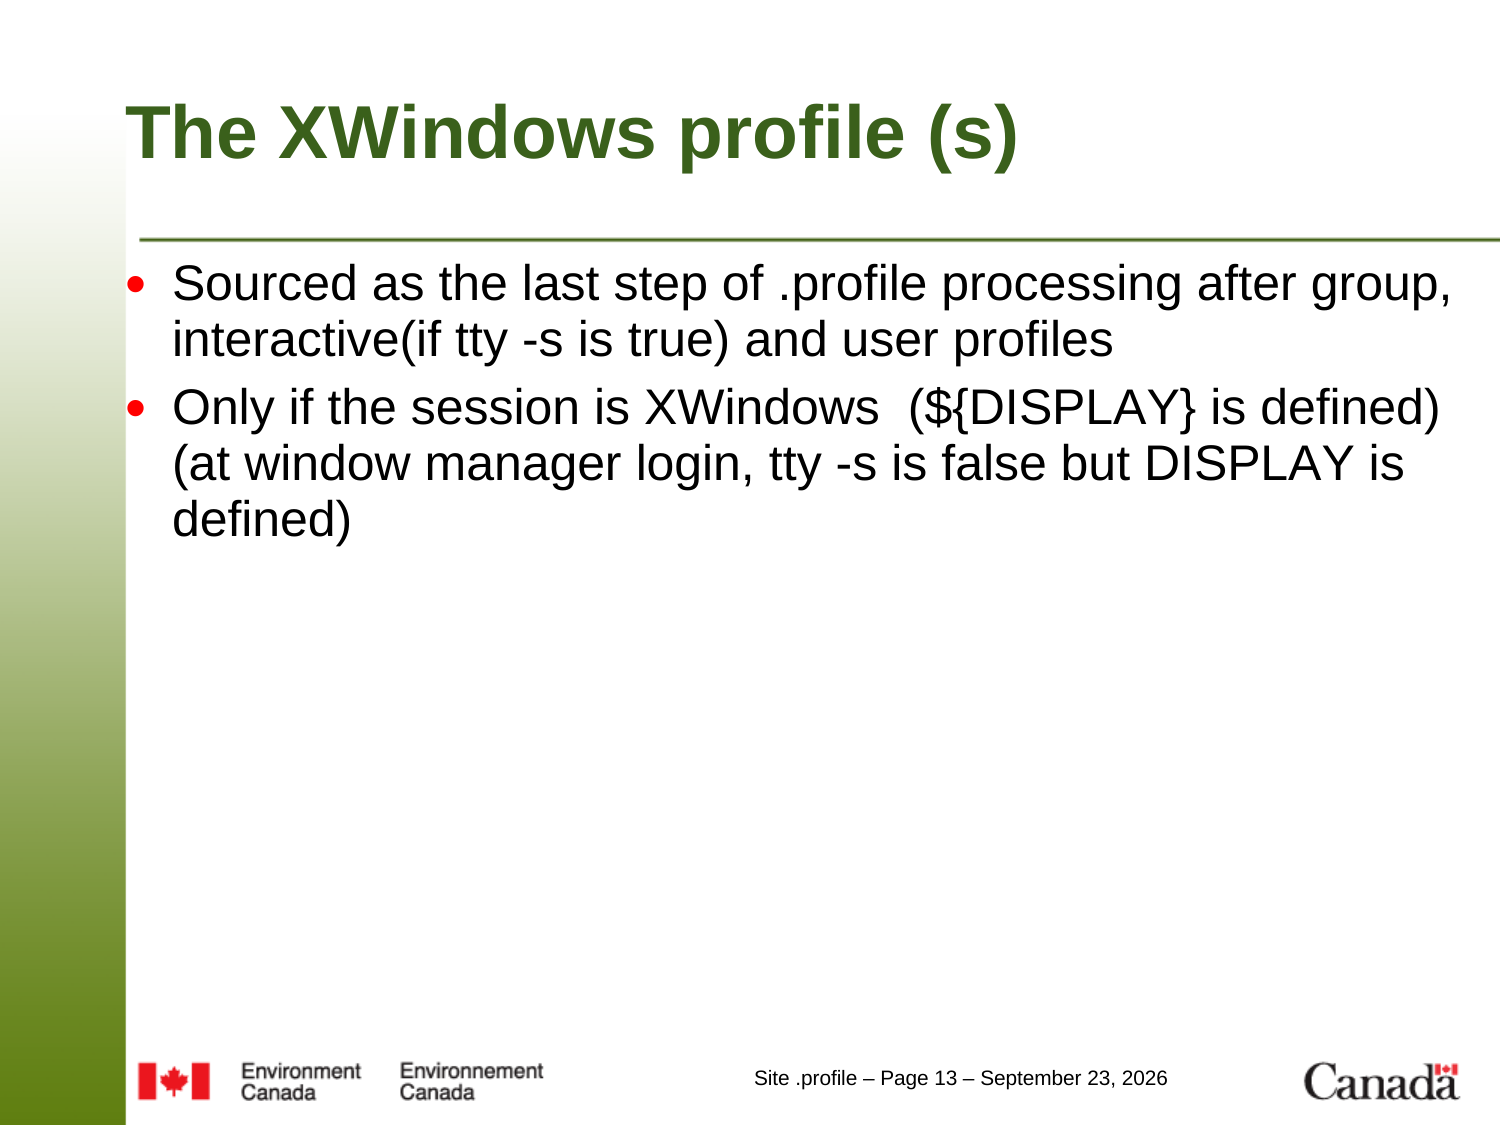

# The XWindows profile (s)
Sourced as the last step of .profile processing after group, interactive(if tty -s is true) and user profiles
Only if the session is XWindows (${DISPLAY} is defined)
(at window manager login, tty -s is false but DISPLAY is defined)